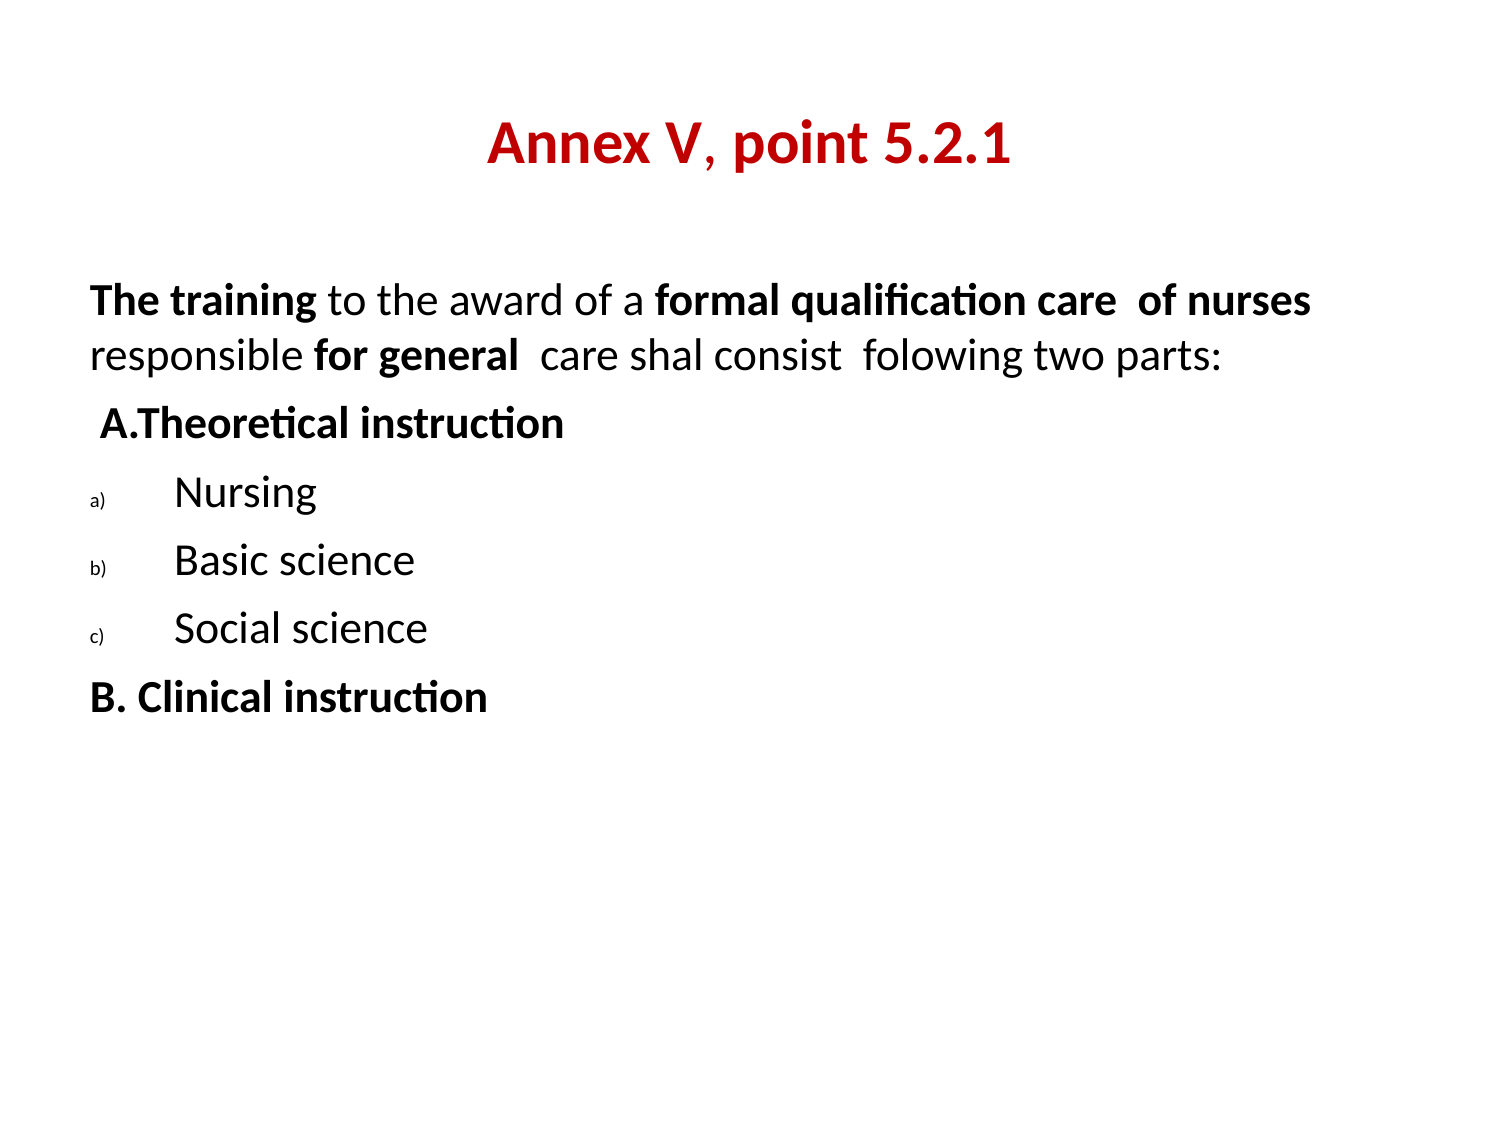

# Annex V, point 5.2.1
The training to the award of a formal qualification care of nurses responsible for general care shal consist folowing two parts:
 A.Theoretical instruction
Nursing
Basic science
Social science
B. Clinical instruction